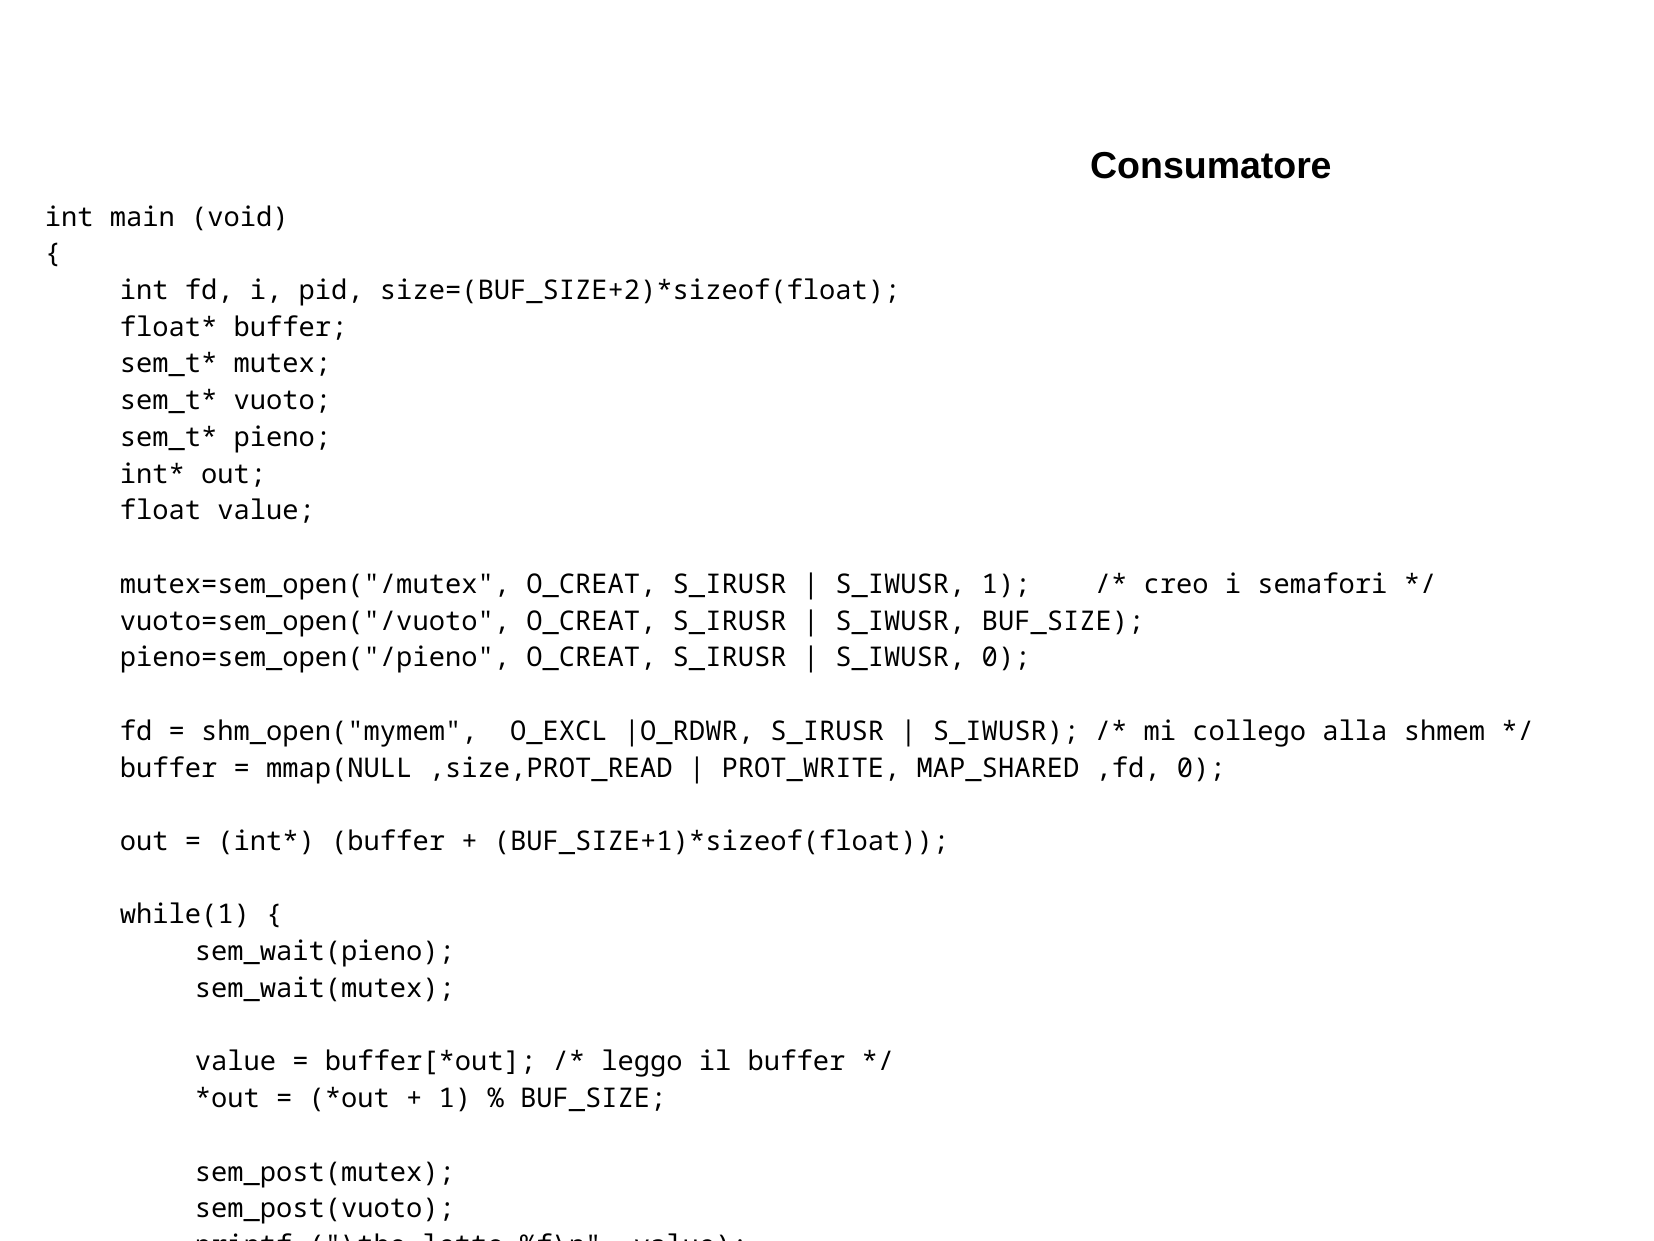

Consumatore
int main (void)
{
	int fd, i, pid, size=(BUF_SIZE+2)*sizeof(float);
	float* buffer;
	sem_t* mutex;
	sem_t* vuoto;
	sem_t* pieno;
	int* out;
	float value;
	mutex=sem_open("/mutex", O_CREAT, S_IRUSR | S_IWUSR, 1);	/* creo i semafori */
	vuoto=sem_open("/vuoto", O_CREAT, S_IRUSR | S_IWUSR, BUF_SIZE);
	pieno=sem_open("/pieno", O_CREAT, S_IRUSR | S_IWUSR, 0);
	fd = shm_open("mymem", O_EXCL |O_RDWR, S_IRUSR | S_IWUSR);	/* mi collego alla shmem */
	buffer = mmap(NULL ,size,PROT_READ | PROT_WRITE, MAP_SHARED ,fd, 0);
	out = (int*) (buffer + (BUF_SIZE+1)*sizeof(float));
	while(1) {
		sem_wait(pieno);
		sem_wait(mutex);
		value = buffer[*out]; /* leggo il buffer */
		*out = (*out + 1) % BUF_SIZE;
		sem_post(mutex);
		sem_post(vuoto);
		printf ("\tho letto %f\n", value);
	}
}